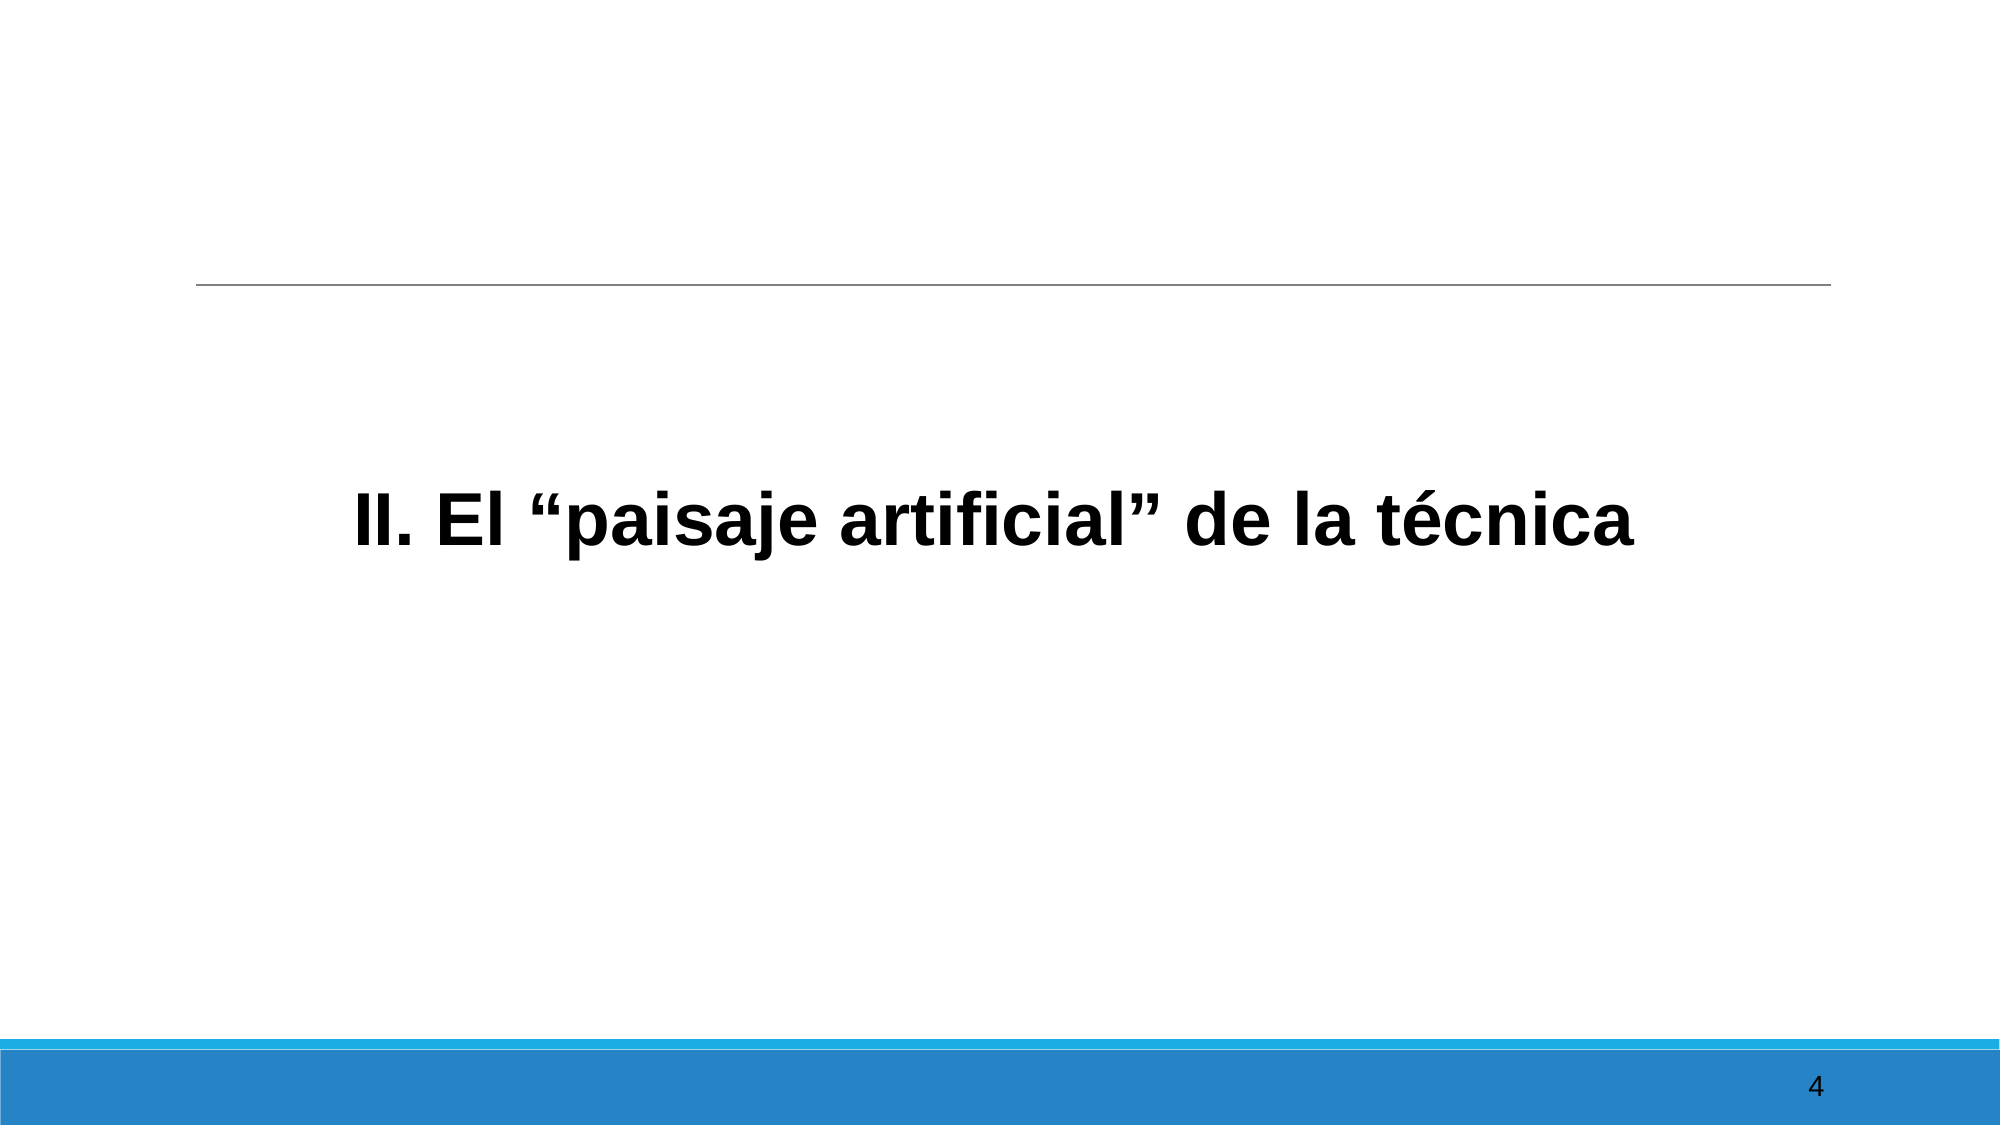

#
II. El “paisaje artificial” de la técnica